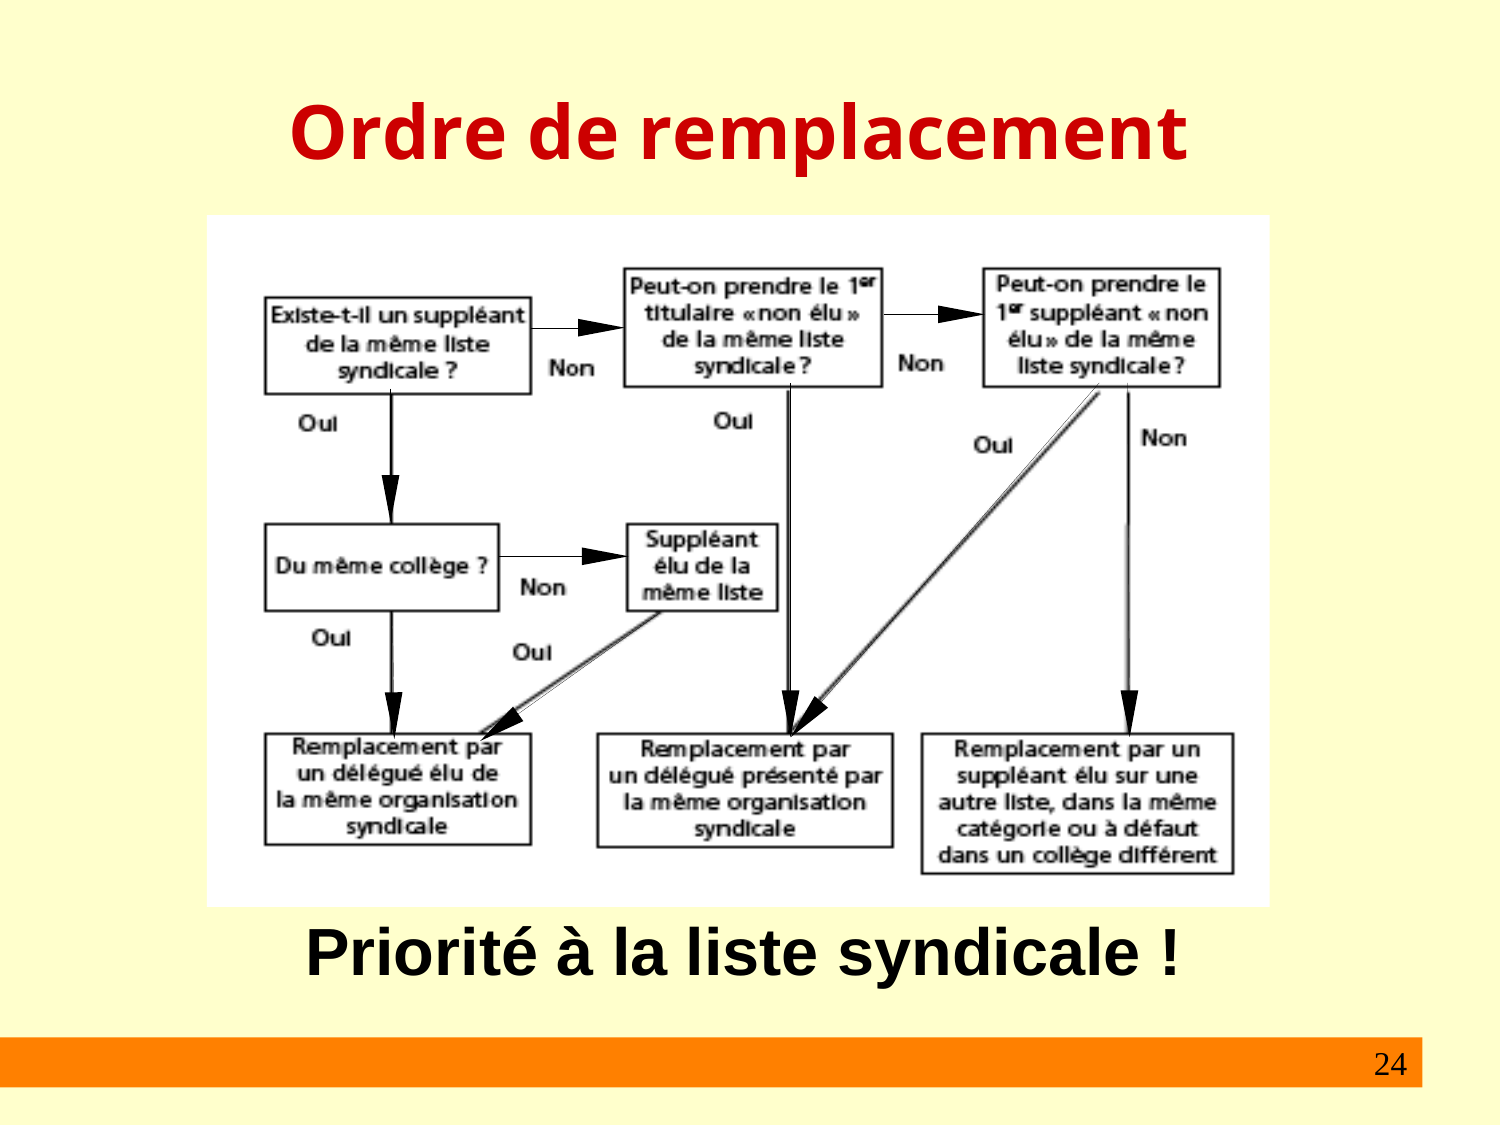

# Ordre de remplacement
Priorité à la liste syndicale !